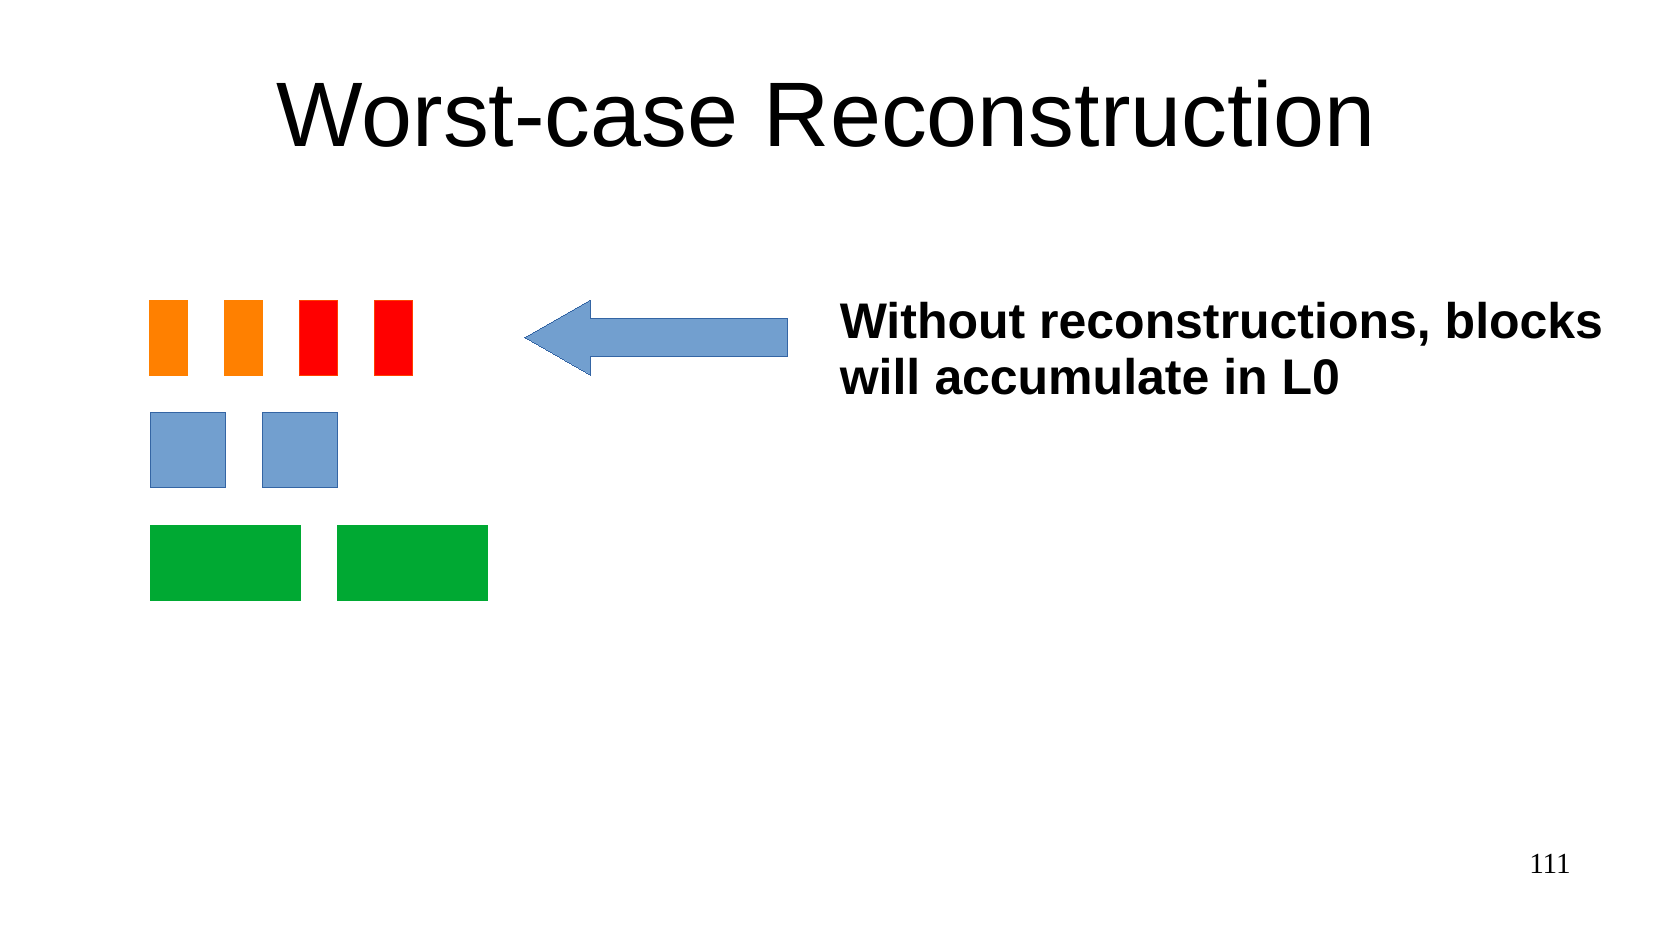

# Worst-case Reconstruction
Without reconstructions, blocks
will accumulate in L0
111